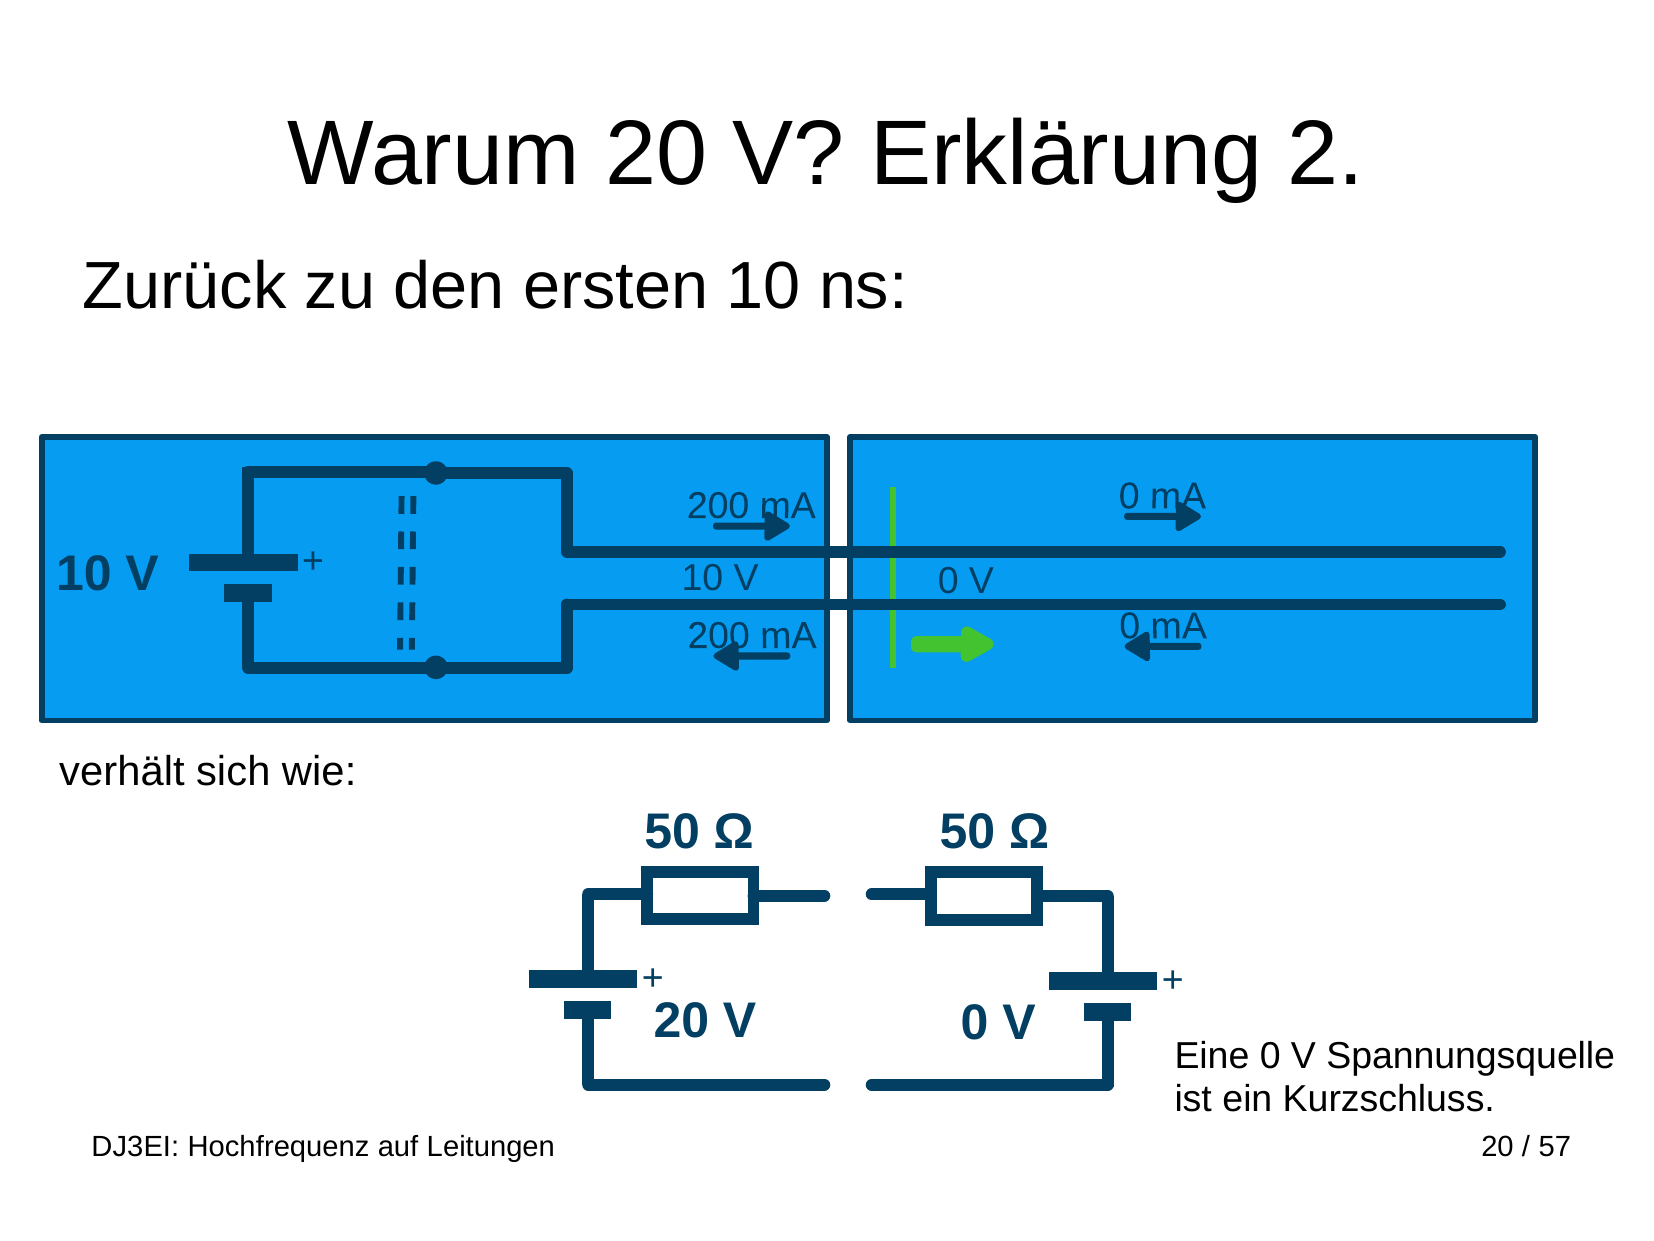

# Warum 20 V? Erklärung 2.
Zurück zu den ersten 10 ns:
0 mA
200 mA
+
10 V
10 V
0 V
0 mA
200 mA
verhält sich wie:
50 Ω
50 Ω
+
+
20 V
0 V
Eine 0 V Spannungsquelle
ist ein Kurzschluss.